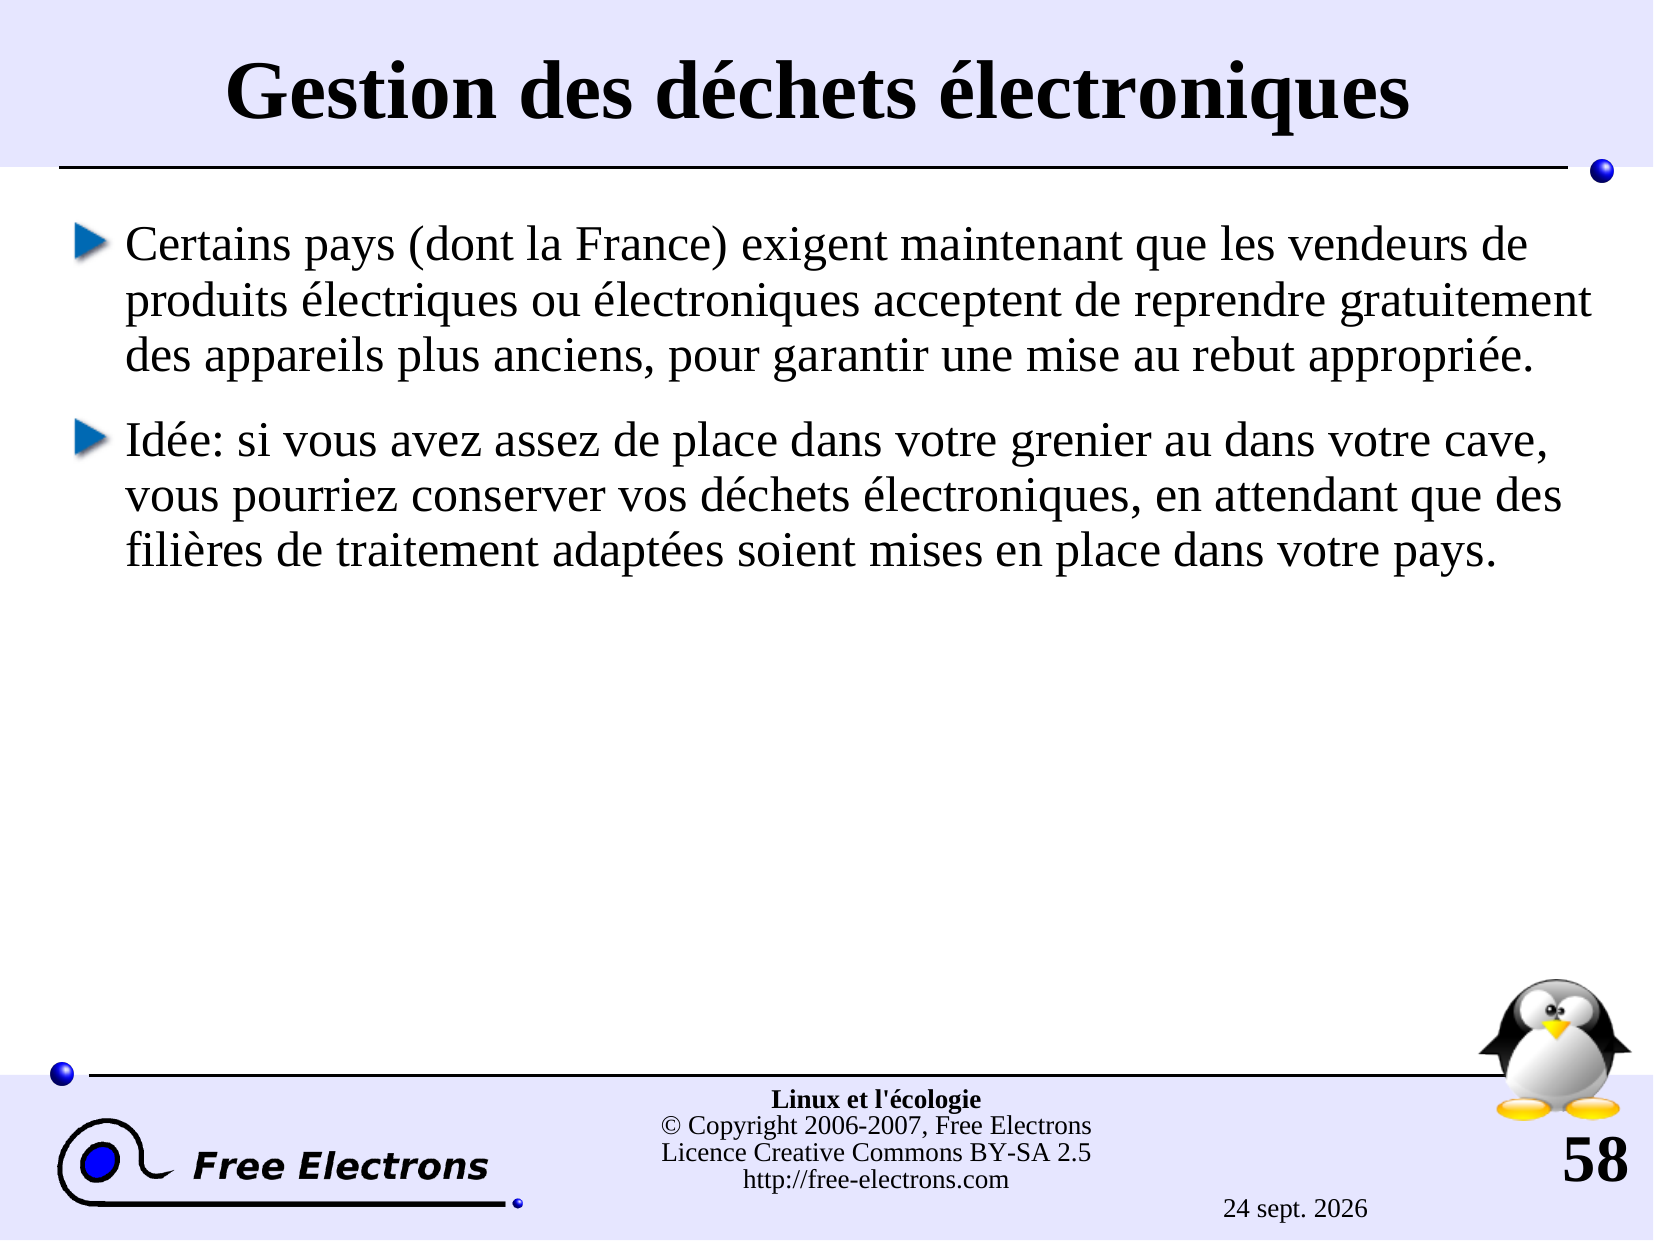

# Gestion des déchets électroniques
Certains pays (dont la France) exigent maintenant que les vendeurs de produits électriques ou électroniques acceptent de reprendre gratuitement des appareils plus anciens, pour garantir une mise au rebut appropriée.
Idée: si vous avez assez de place dans votre grenier au dans votre cave, vous pourriez conserver vos déchets électroniques, en attendant que des filières de traitement adaptées soient mises en place dans votre pays.